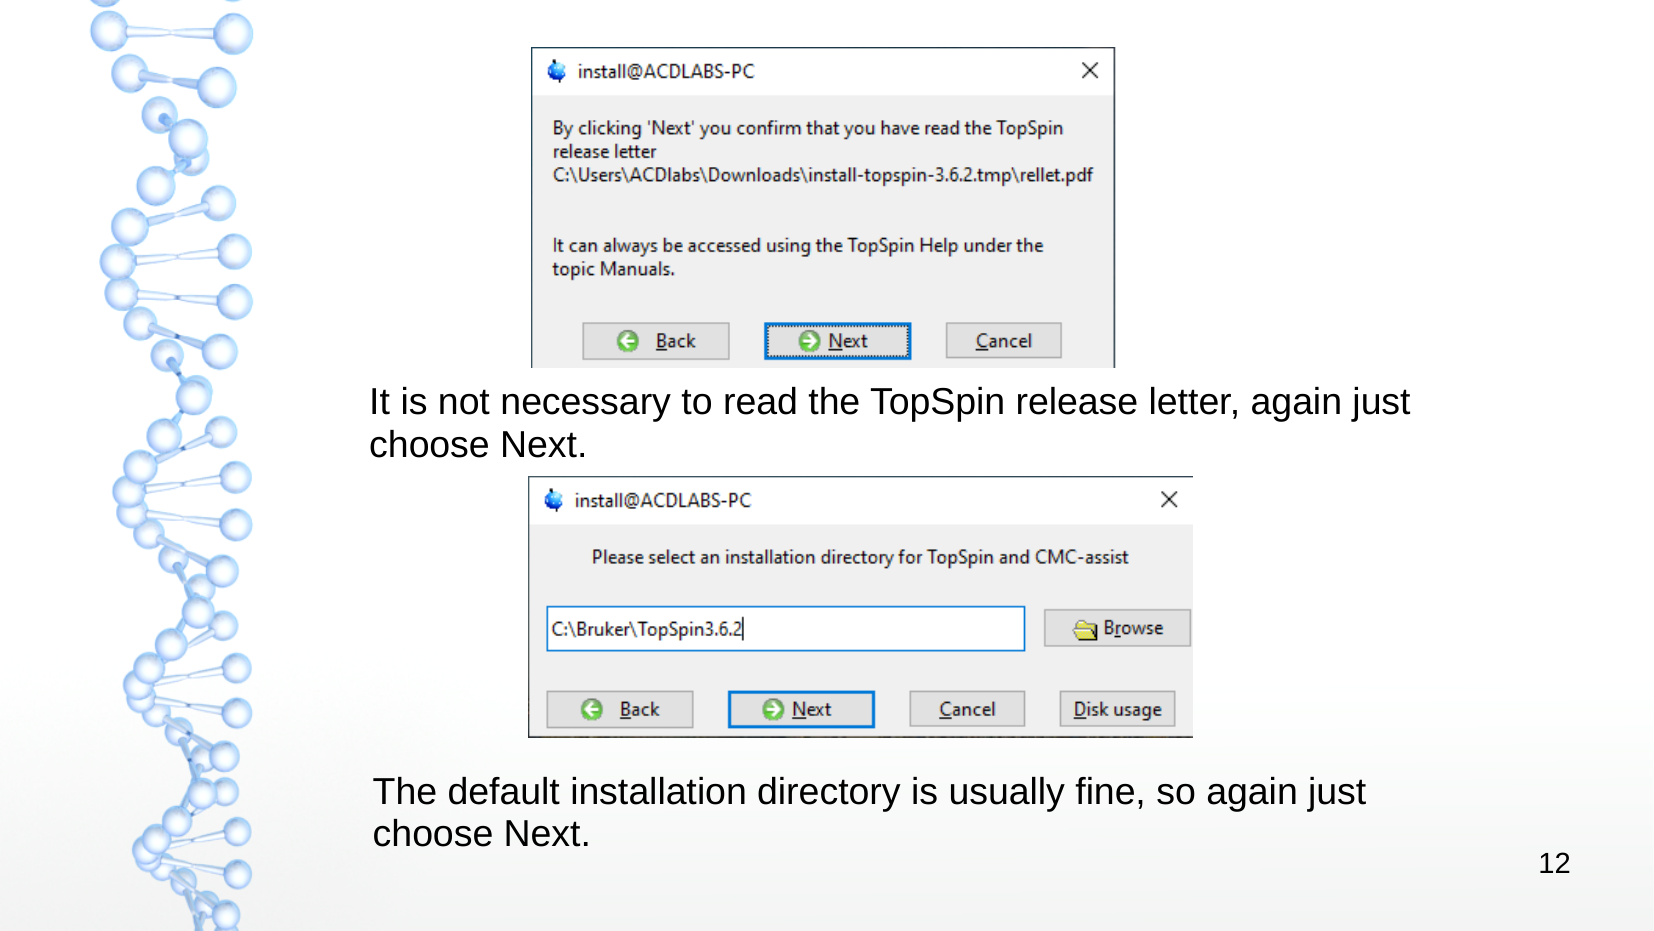

It is not necessary to read the TopSpin release letter, again just
choose Next.
The default installation directory is usually fine, so again just
choose Next.
12